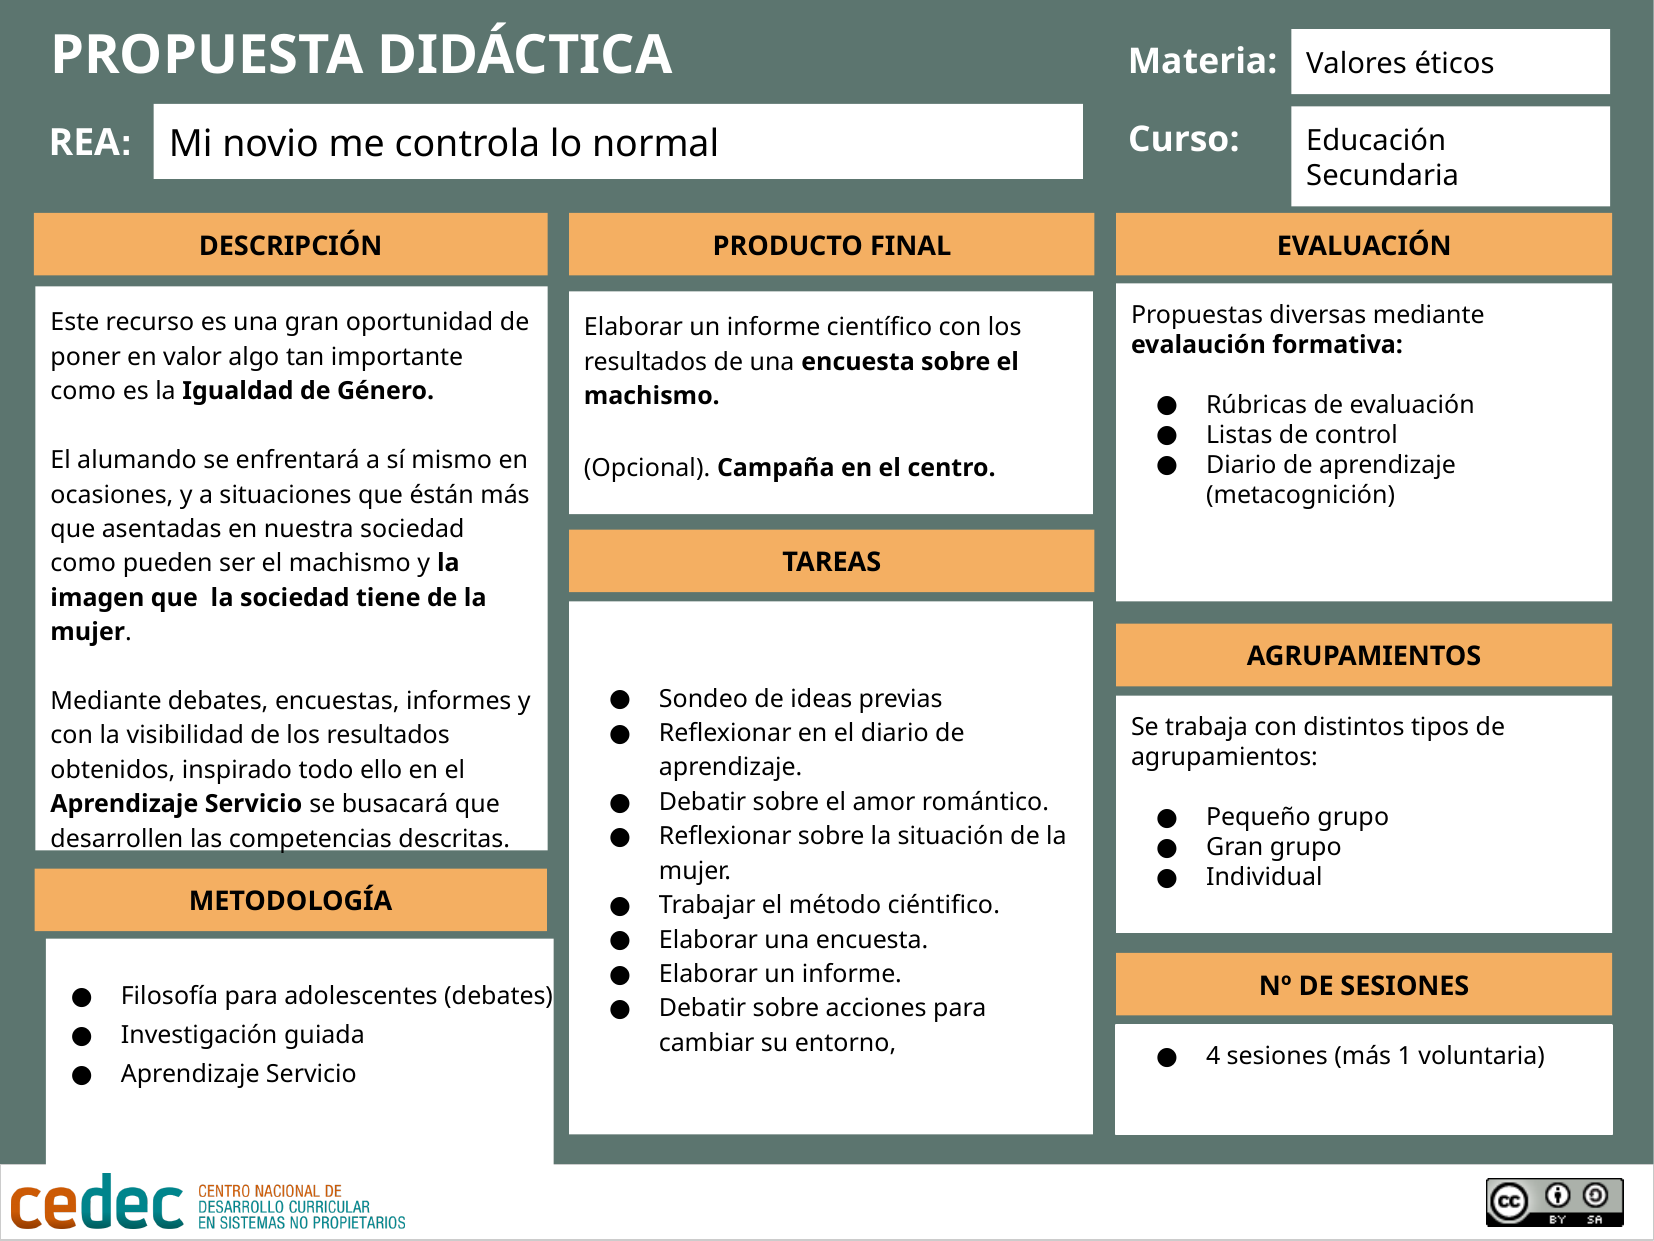

PROPUESTA DIDÁCTICA
Valores éticos
Materia:
Mi novio me controla lo normal
Educación Secundaria
Curso:
REA:
DESCRIPCIÓN
PRODUCTO FINAL
EVALUACIÓN
Propuestas diversas mediante evalaución formativa:
Rúbricas de evaluación
Listas de control
Diario de aprendizaje (metacognición)
Este recurso es una gran oportunidad de poner en valor algo tan importante como es la Igualdad de Género.
El alumando se enfrentará a sí mismo en ocasiones, y a situaciones que éstán más que asentadas en nuestra sociedad como pueden ser el machismo y la imagen que la sociedad tiene de la mujer.
Mediante debates, encuestas, informes y con la visibilidad de los resultados obtenidos, inspirado todo ello en el Aprendizaje Servicio se busacará que desarrollen las competencias descritas.
Elaborar un informe científico con los resultados de una encuesta sobre el machismo.
(Opcional). Campaña en el centro.
TAREAS
Sondeo de ideas previas
Reflexionar en el diario de aprendizaje.
Debatir sobre el amor romántico.
Reflexionar sobre la situación de la mujer.
Trabajar el método ciéntifico.
Elaborar una encuesta.
Elaborar un informe.
Debatir sobre acciones para cambiar su entorno,
AGRUPAMIENTOS
Se trabaja con distintos tipos de agrupamientos:
Pequeño grupo
Gran grupo
Individual
METODOLOGÍA
Filosofía para adolescentes (debates)
Investigación guiada
Aprendizaje Servicio
Nº DE SESIONES
4 sesiones (más 1 voluntaria)